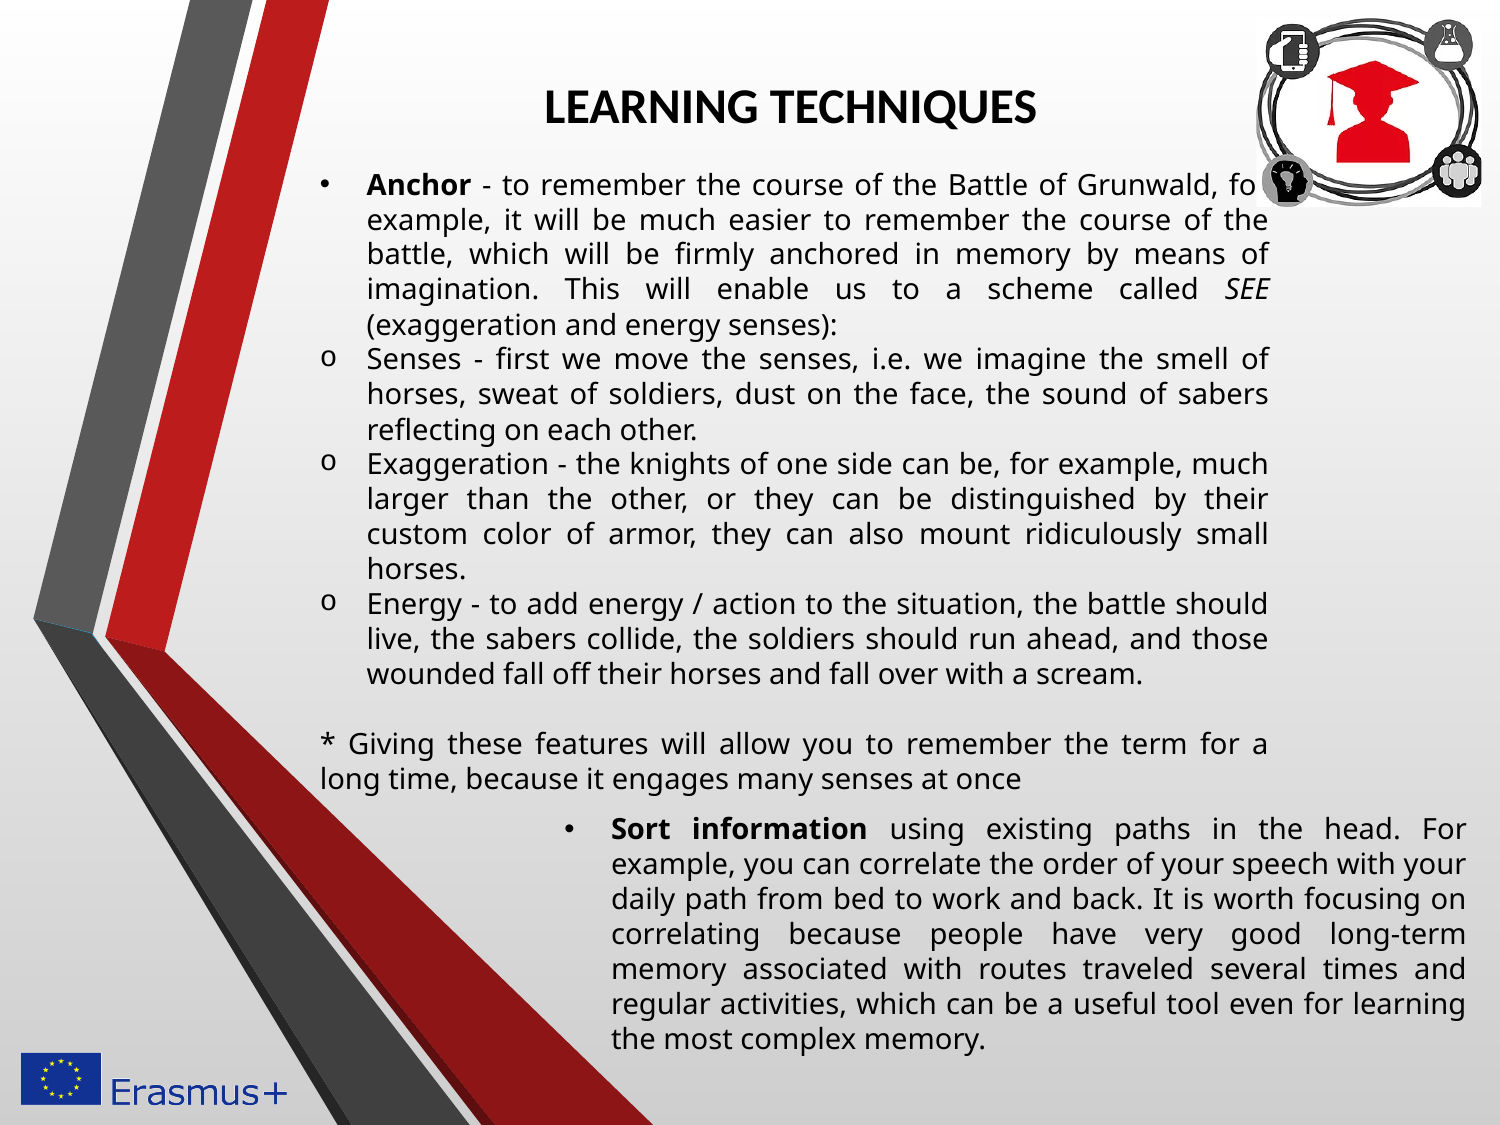

LEARNING TECHNIQUES
Anchor - to remember the course of the Battle of Grunwald, for example, it will be much easier to remember the course of the battle, which will be firmly anchored in memory by means of imagination. This will enable us to a scheme called SEE (exaggeration and energy senses):
Senses - first we move the senses, i.e. we imagine the smell of horses, sweat of soldiers, dust on the face, the sound of sabers reflecting on each other.
Exaggeration - the knights of one side can be, for example, much larger than the other, or they can be distinguished by their custom color of armor, they can also mount ridiculously small horses.
Energy - to add energy / action to the situation, the battle should live, the sabers collide, the soldiers should run ahead, and those wounded fall off their horses and fall over with a scream.
* Giving these features will allow you to remember the term for a long time, because it engages many senses at once
Sort information using existing paths in the head. For example, you can correlate the order of your speech with your daily path from bed to work and back. It is worth focusing on correlating because people have very good long-term memory associated with routes traveled several times and regular activities, which can be a useful tool even for learning the most complex memory.